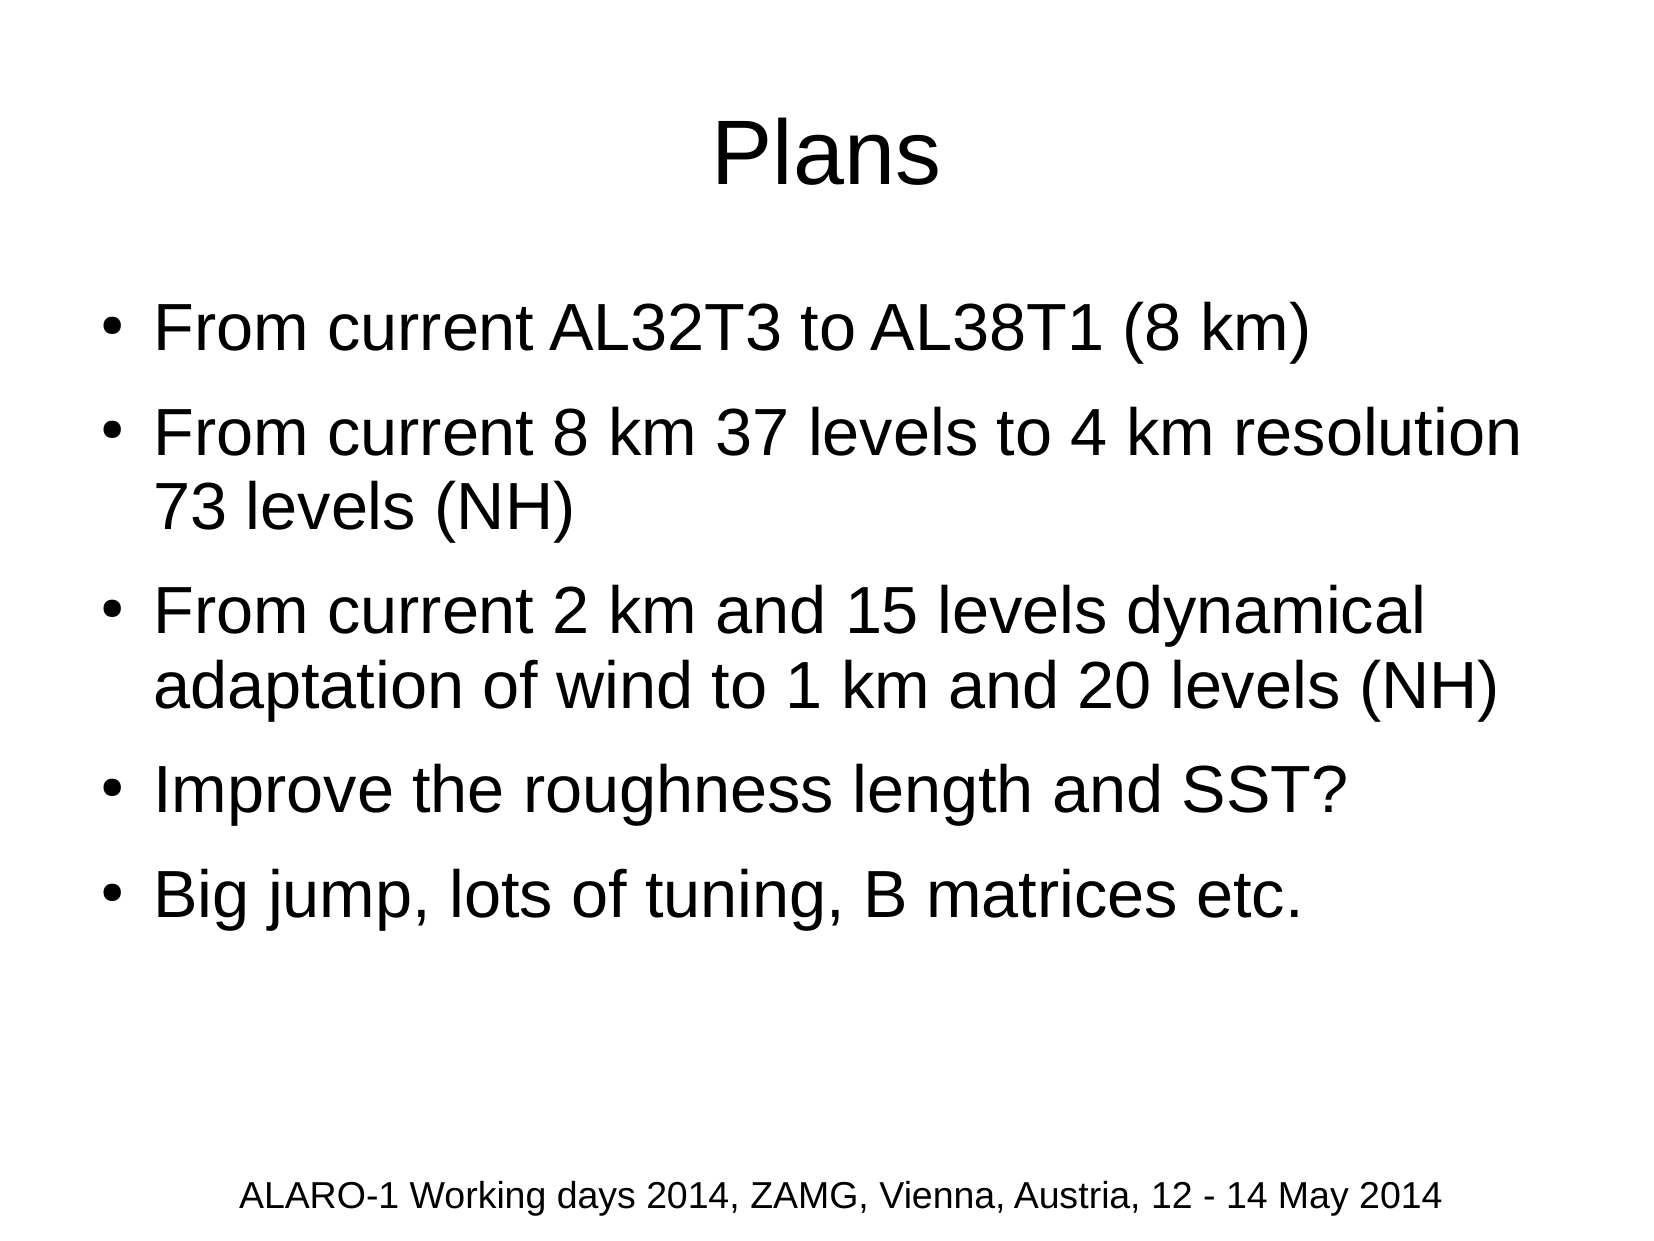

# Plans
From current AL32T3 to AL38T1 (8 km)
From current 8 km 37 levels to 4 km resolution 73 levels (NH)
From current 2 km and 15 levels dynamical adaptation of wind to 1 km and 20 levels (NH)
Improve the roughness length and SST?
Big jump, lots of tuning, B matrices etc.
ALARO-1 Working days 2014, ZAMG, Vienna, Austria, 12 - 14 May 2014